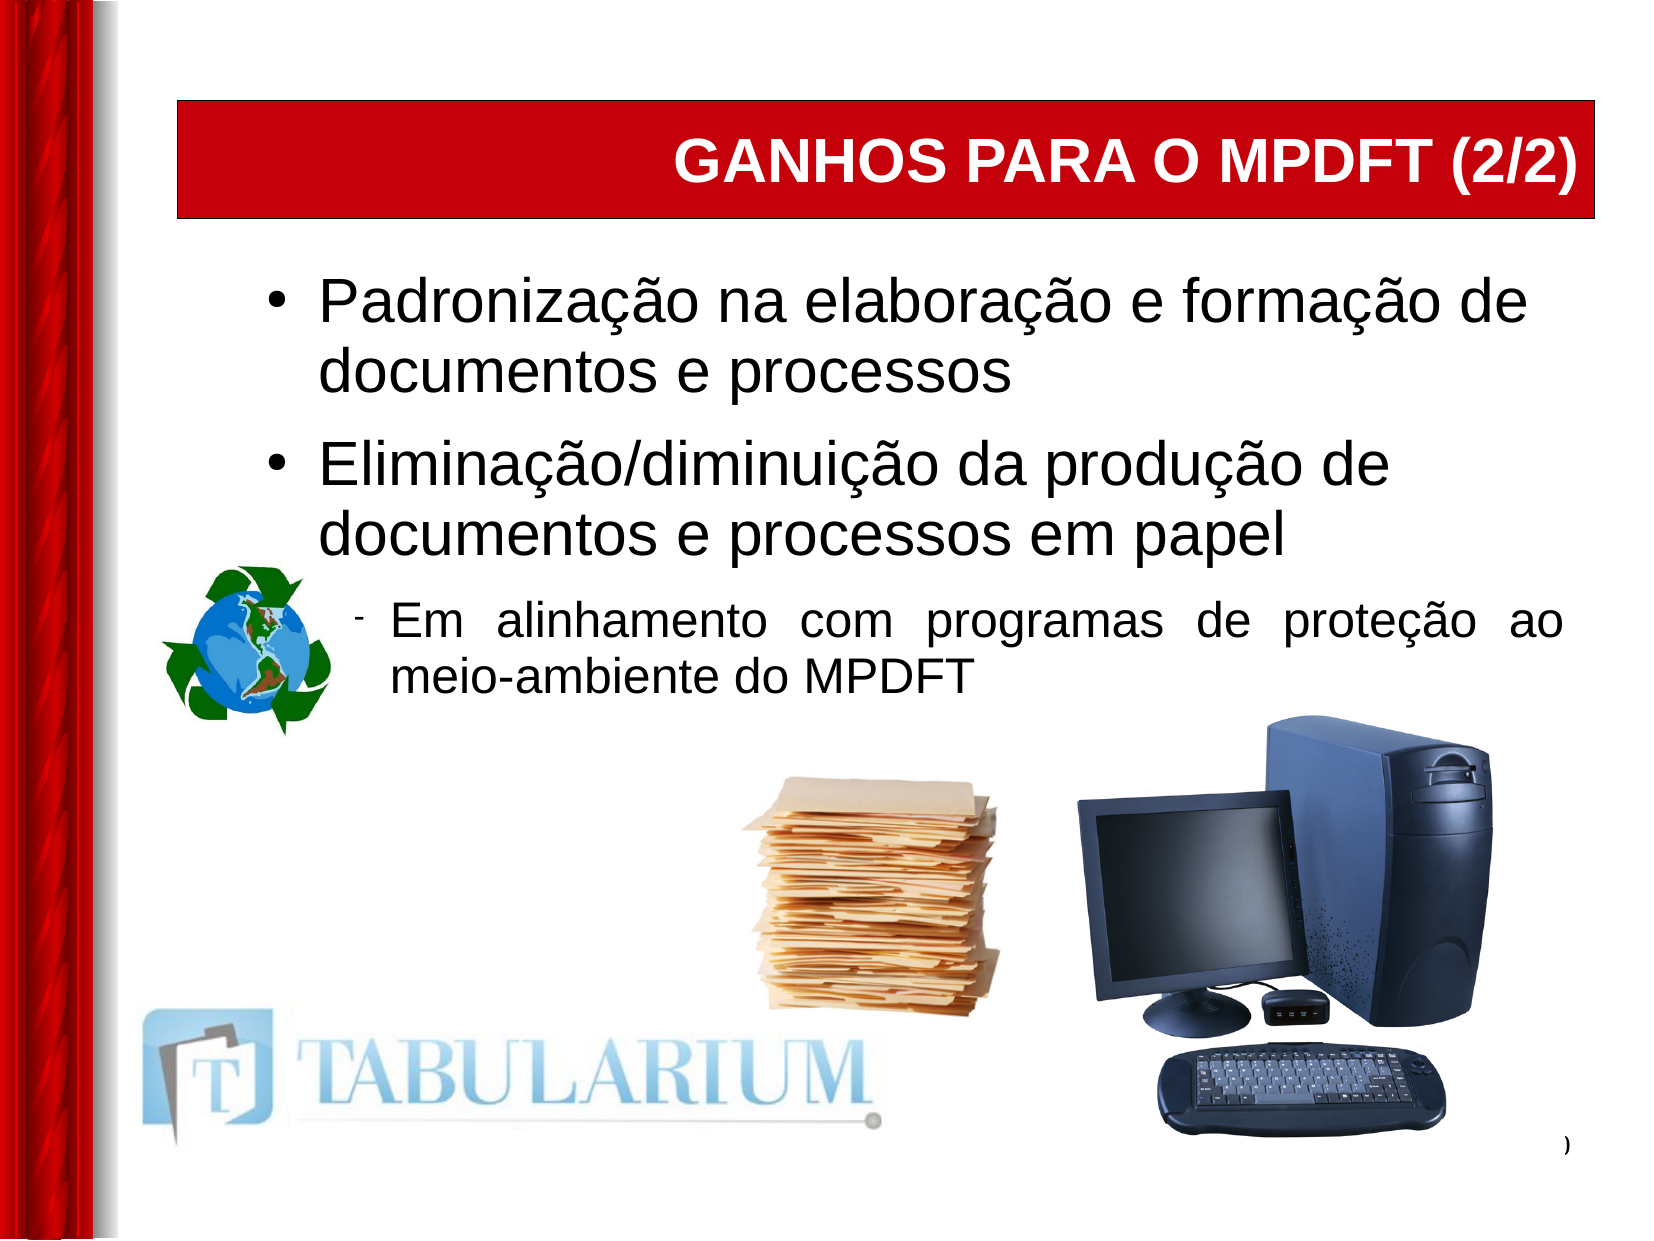

GANHOS PARA O MPDFT (2/2)
# Padronização na elaboração e formação de documentos e processos
Eliminação/diminuição da produção de documentos e processos em papel
Em alinhamento com programas de proteção ao meio-ambiente do MPDFT
20